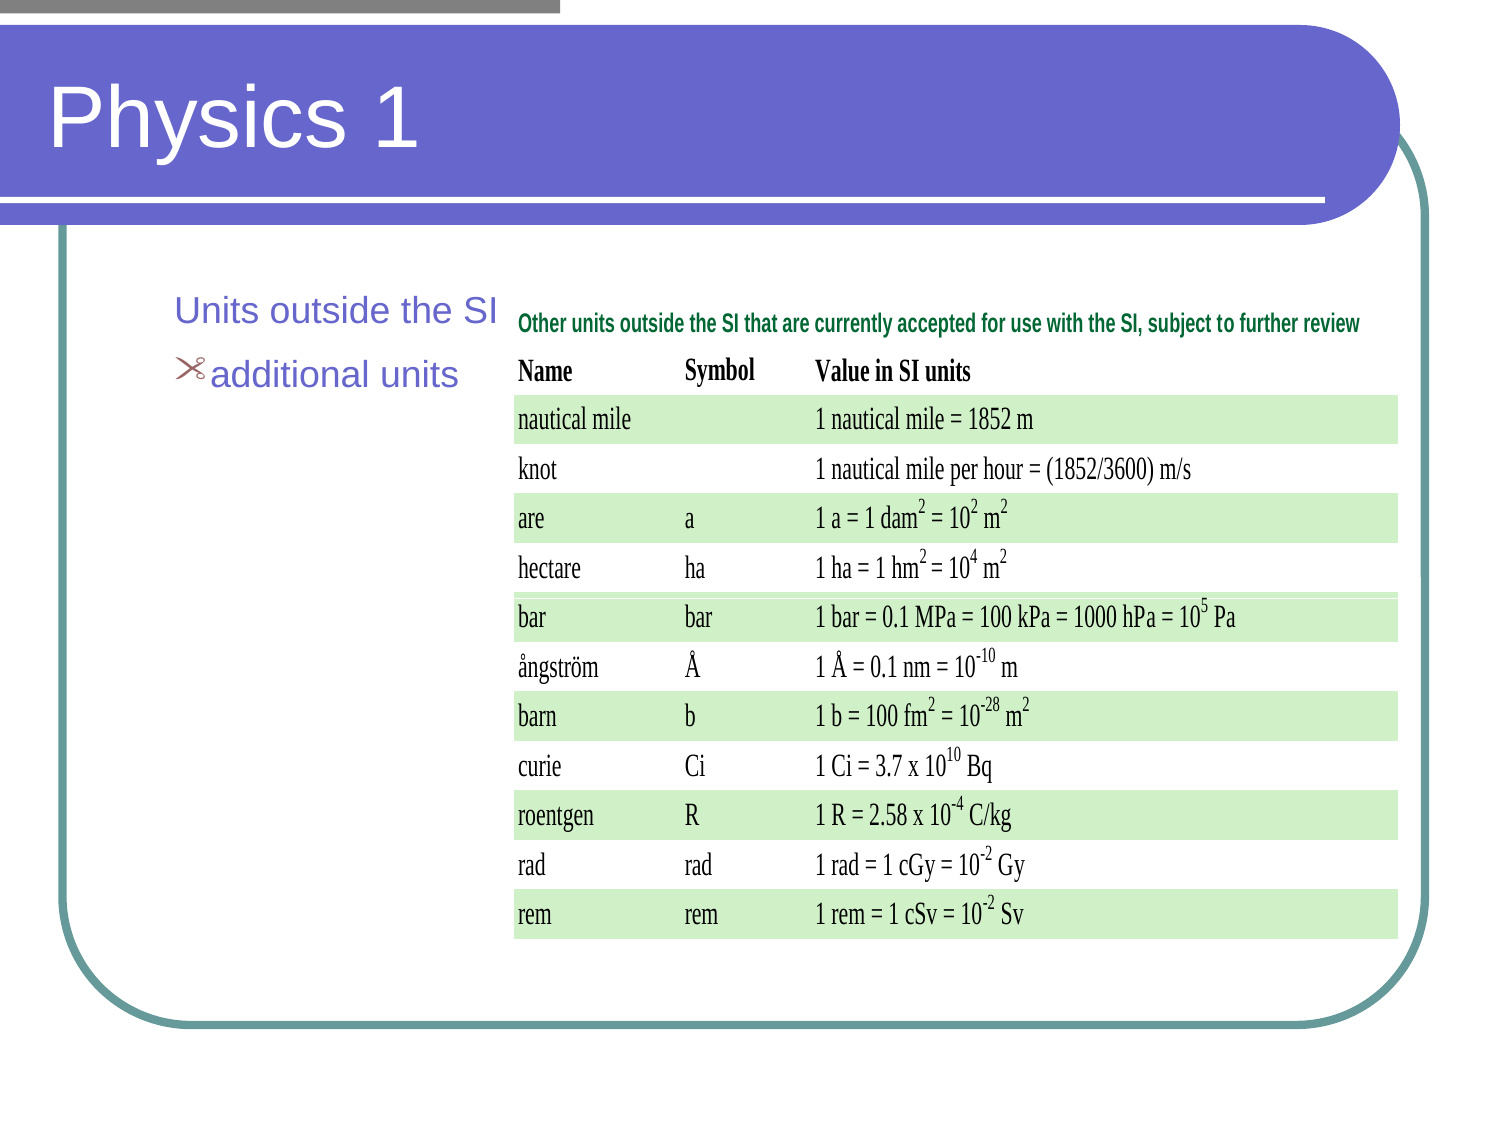

# Physics 1
Units outside the SI
additional units